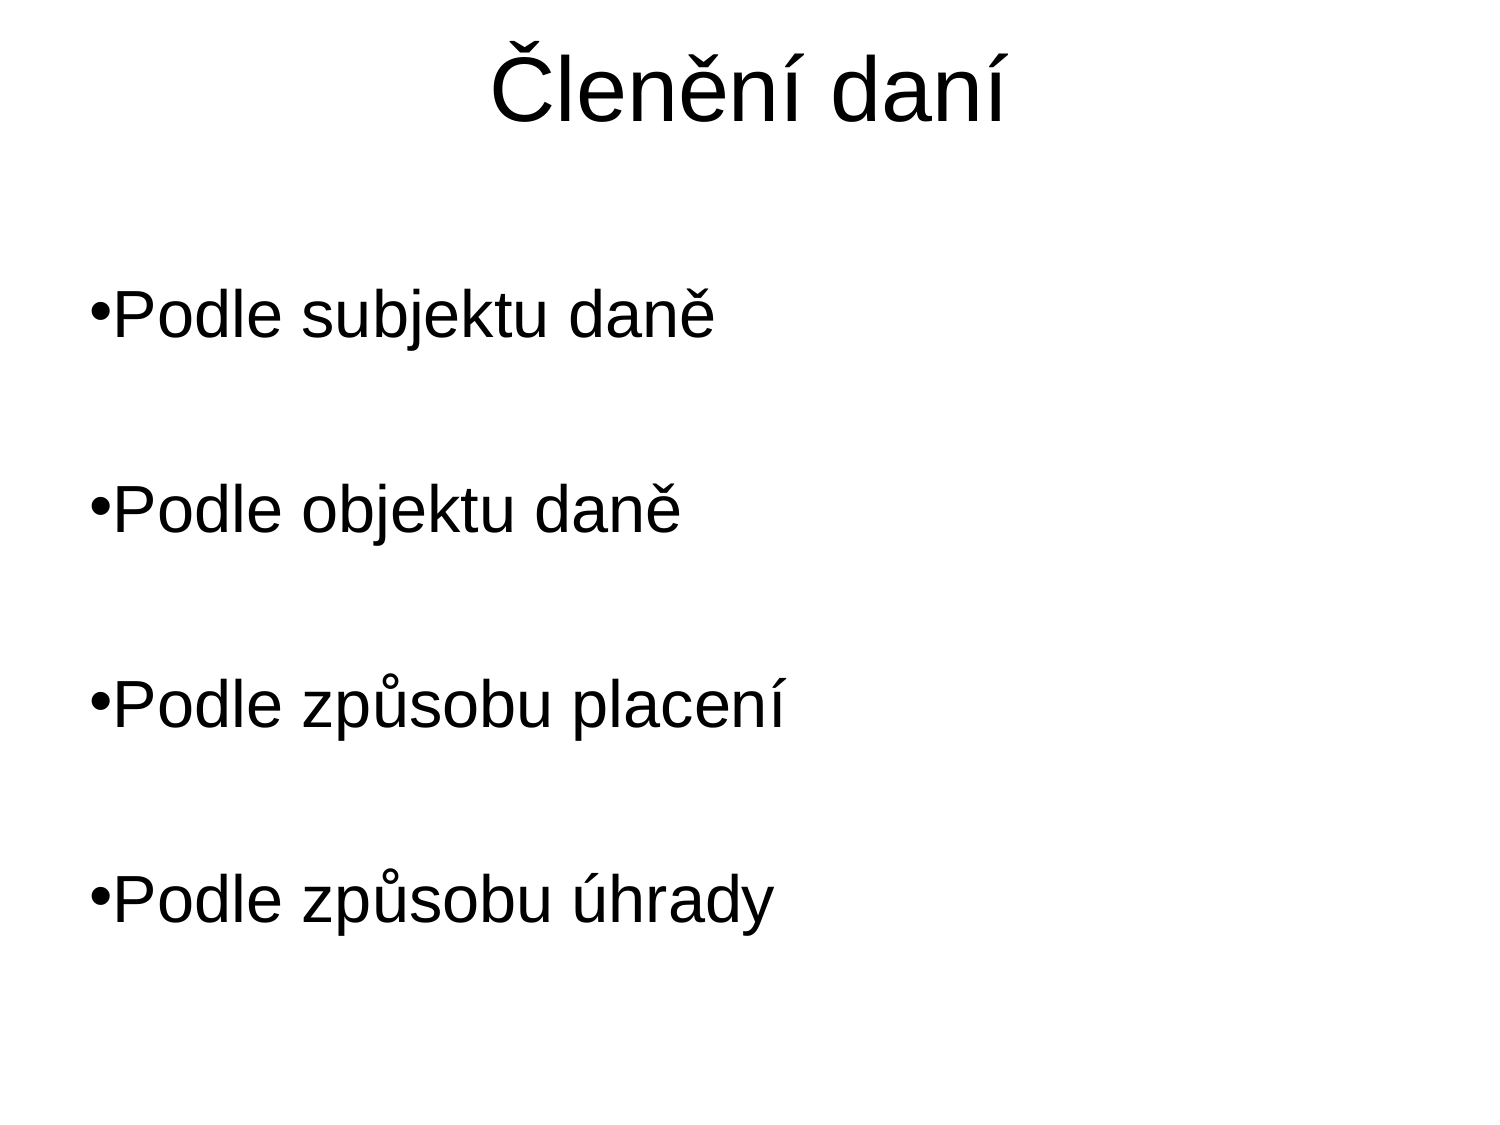

# Členění daní
Podle subjektu daně
Podle objektu daně
Podle způsobu placení
Podle způsobu úhrady